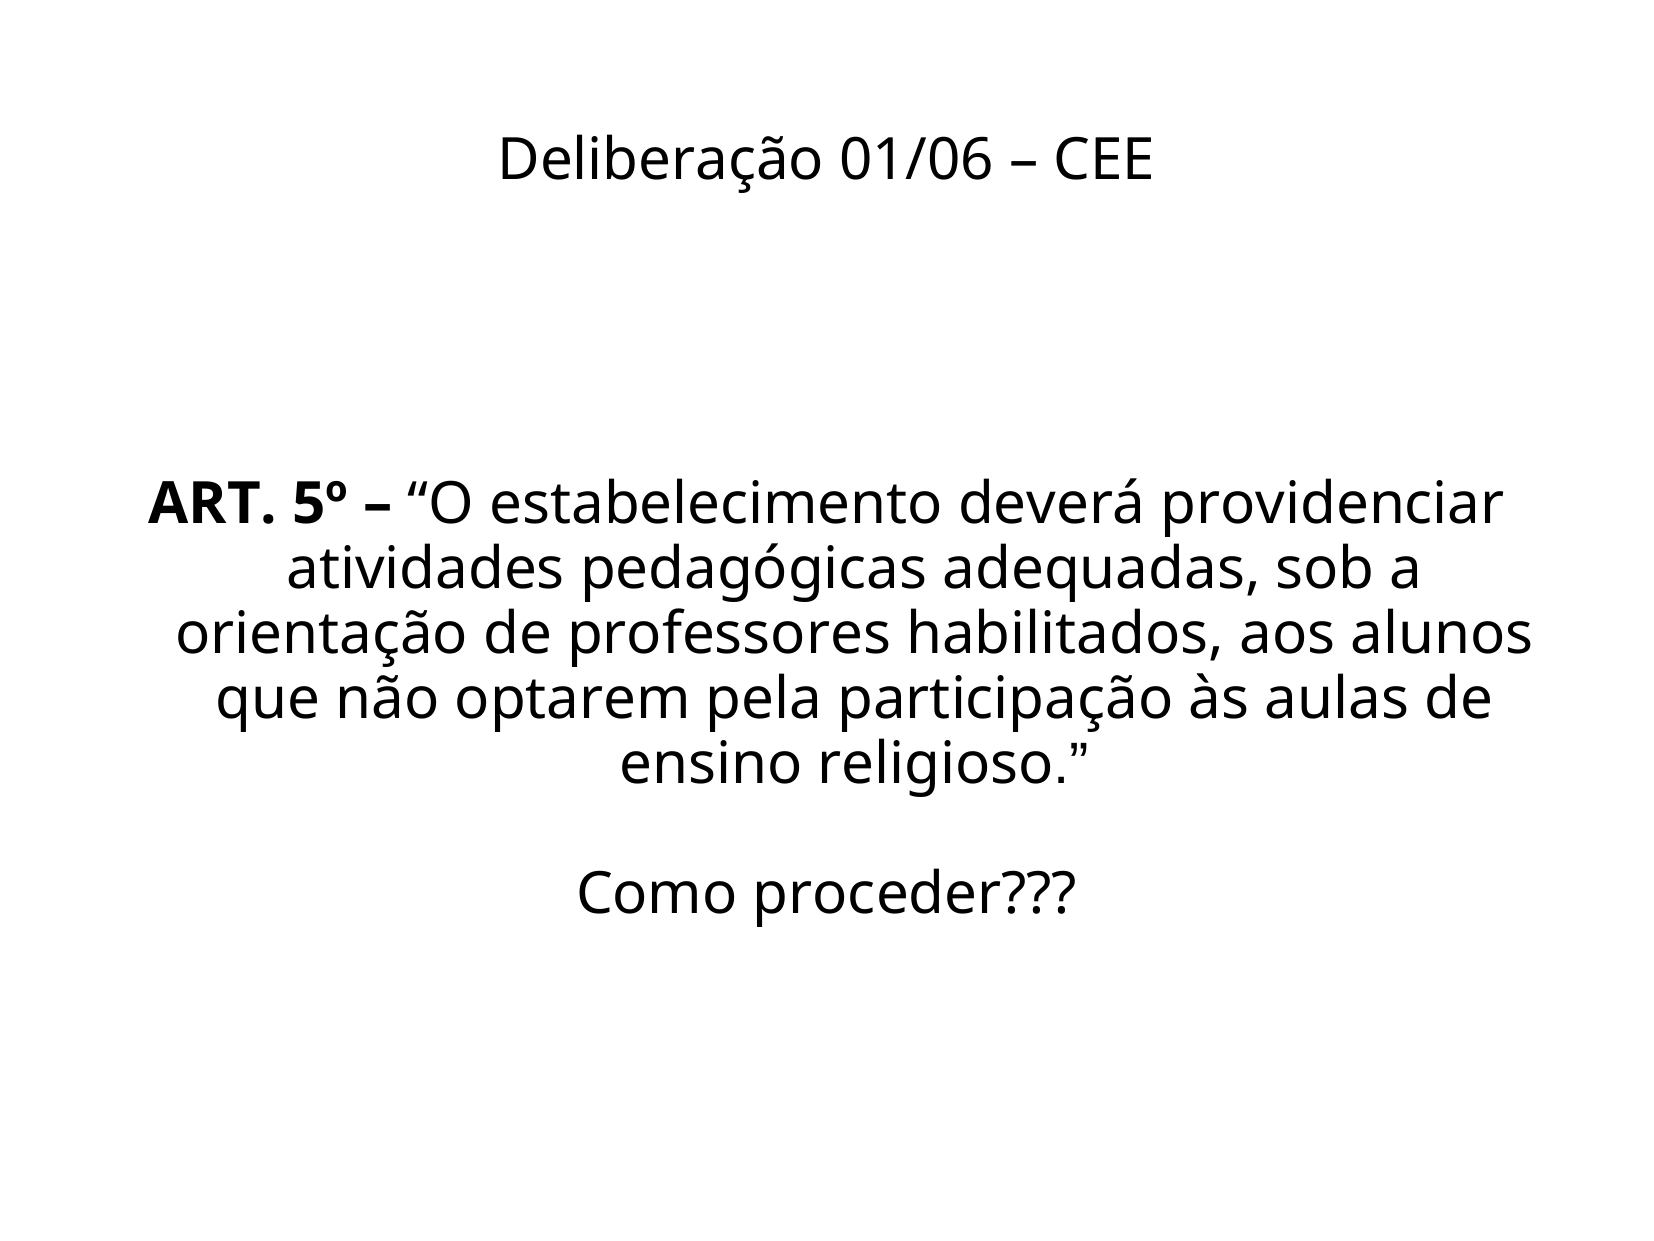

# Deliberação 01/06 – CEE
ART. 5º – “O estabelecimento deverá providenciar atividades pedagógicas adequadas, sob a orientação de professores habilitados, aos alunos que não optarem pela participação às aulas de ensino religioso.”
Como proceder???